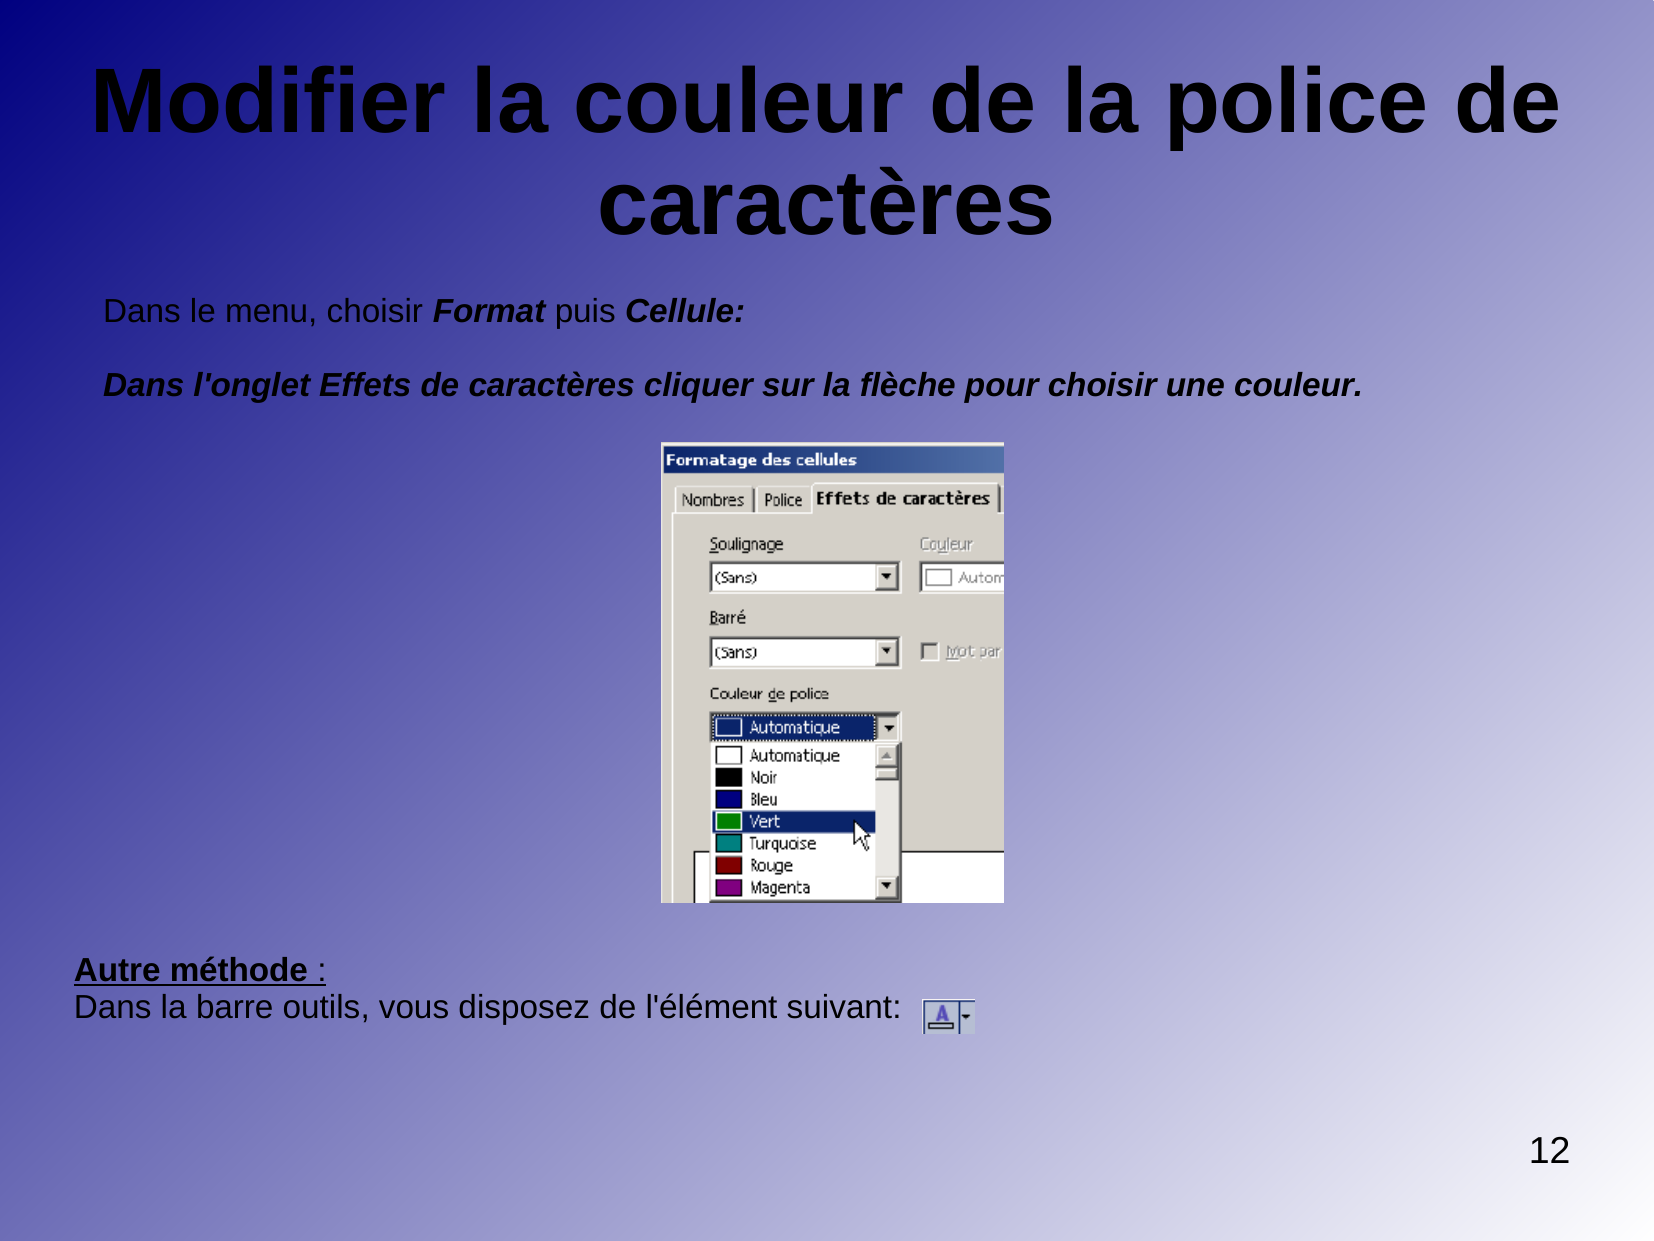

# Modifier la couleur de la police de caractères
Dans le menu, choisir Format puis Cellule:
Dans l'onglet Effets de caractères cliquer sur la flèche pour choisir une couleur.
Autre méthode :
Dans la barre outils, vous disposez de l'élément suivant:
12